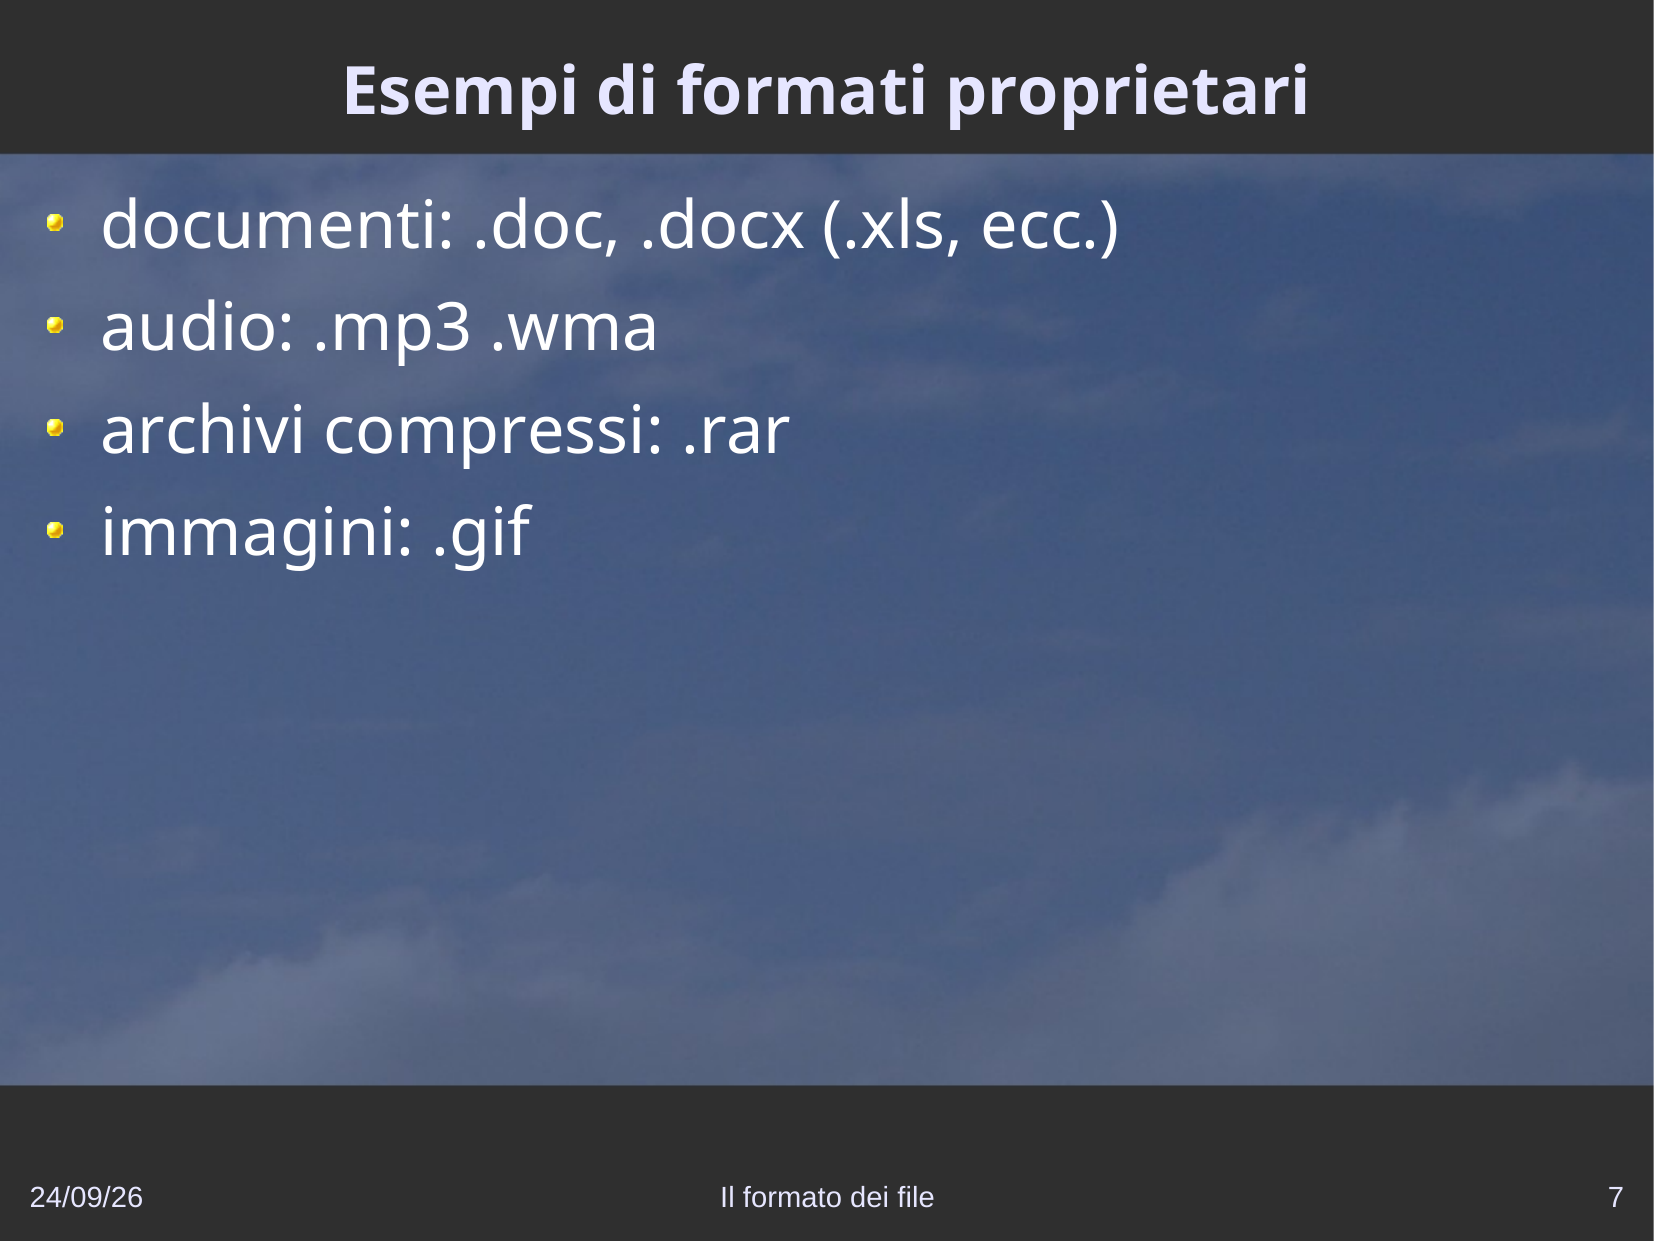

# Esempi di formati proprietari
documenti: .doc, .docx (.xls, ecc.)
audio: .mp3 .wma
archivi compressi: .rar
immagini: .gif
Il formato dei file
7